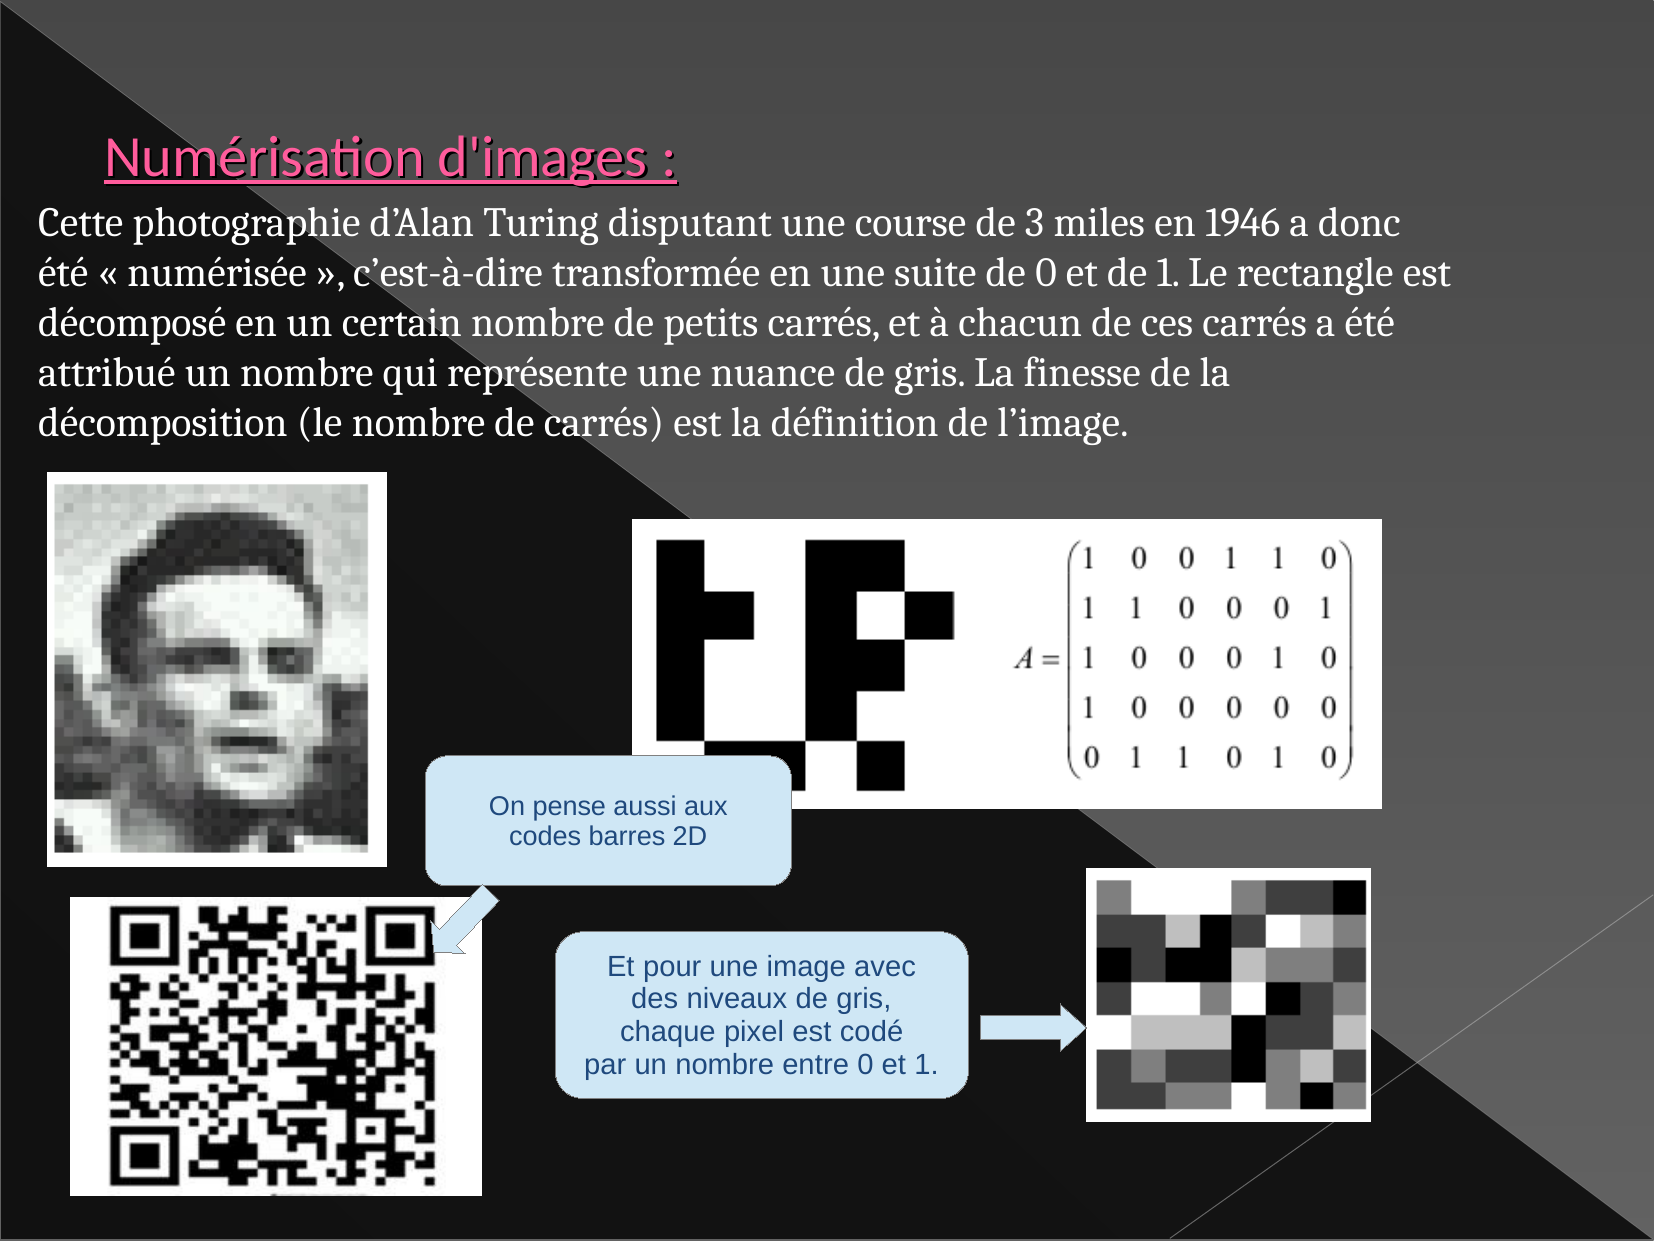

# Numérisation d'images :
Cette photographie d’Alan Turing disputant une course de 3 miles en 1946 a donc été « numérisée », c’est-à-dire transformée en une suite de 0 et de 1. Le rectangle est décomposé en un certain nombre de petits carrés, et à chacun de ces carrés a été attribué un nombre qui représente une nuance de gris. La finesse de la décomposition (le nombre de carrés) est la définition de l’image.
On pense aussi aux
codes barres 2D
Et pour une image avec
des niveaux de gris,
chaque pixel est codé
par un nombre entre 0 et 1.